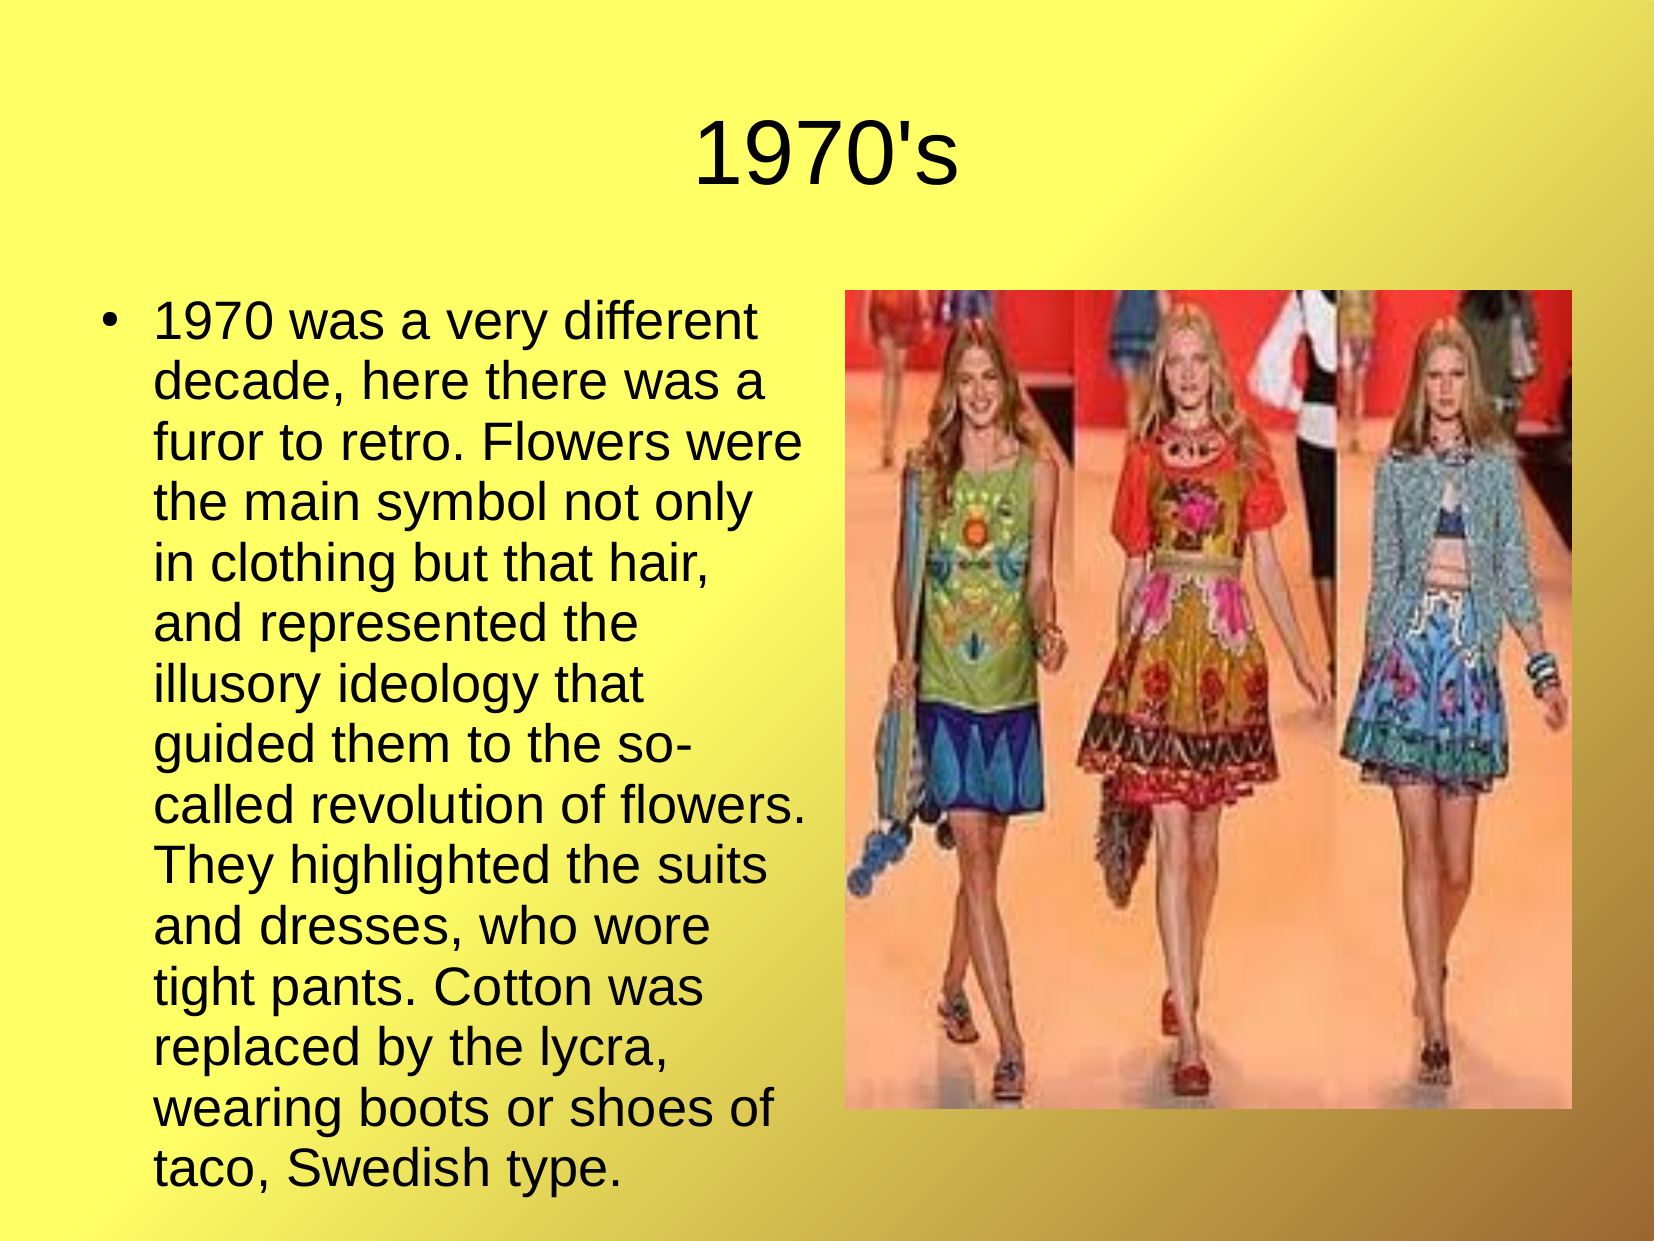

# 1970's
1970 was a very different decade, here there was a furor to retro. Flowers were the main symbol not only in clothing but that hair, and represented the illusory ideology that guided them to the so-called revolution of flowers. They highlighted the suits and dresses, who wore tight pants. Cotton was replaced by the lycra, wearing boots or shoes of taco, Swedish type.